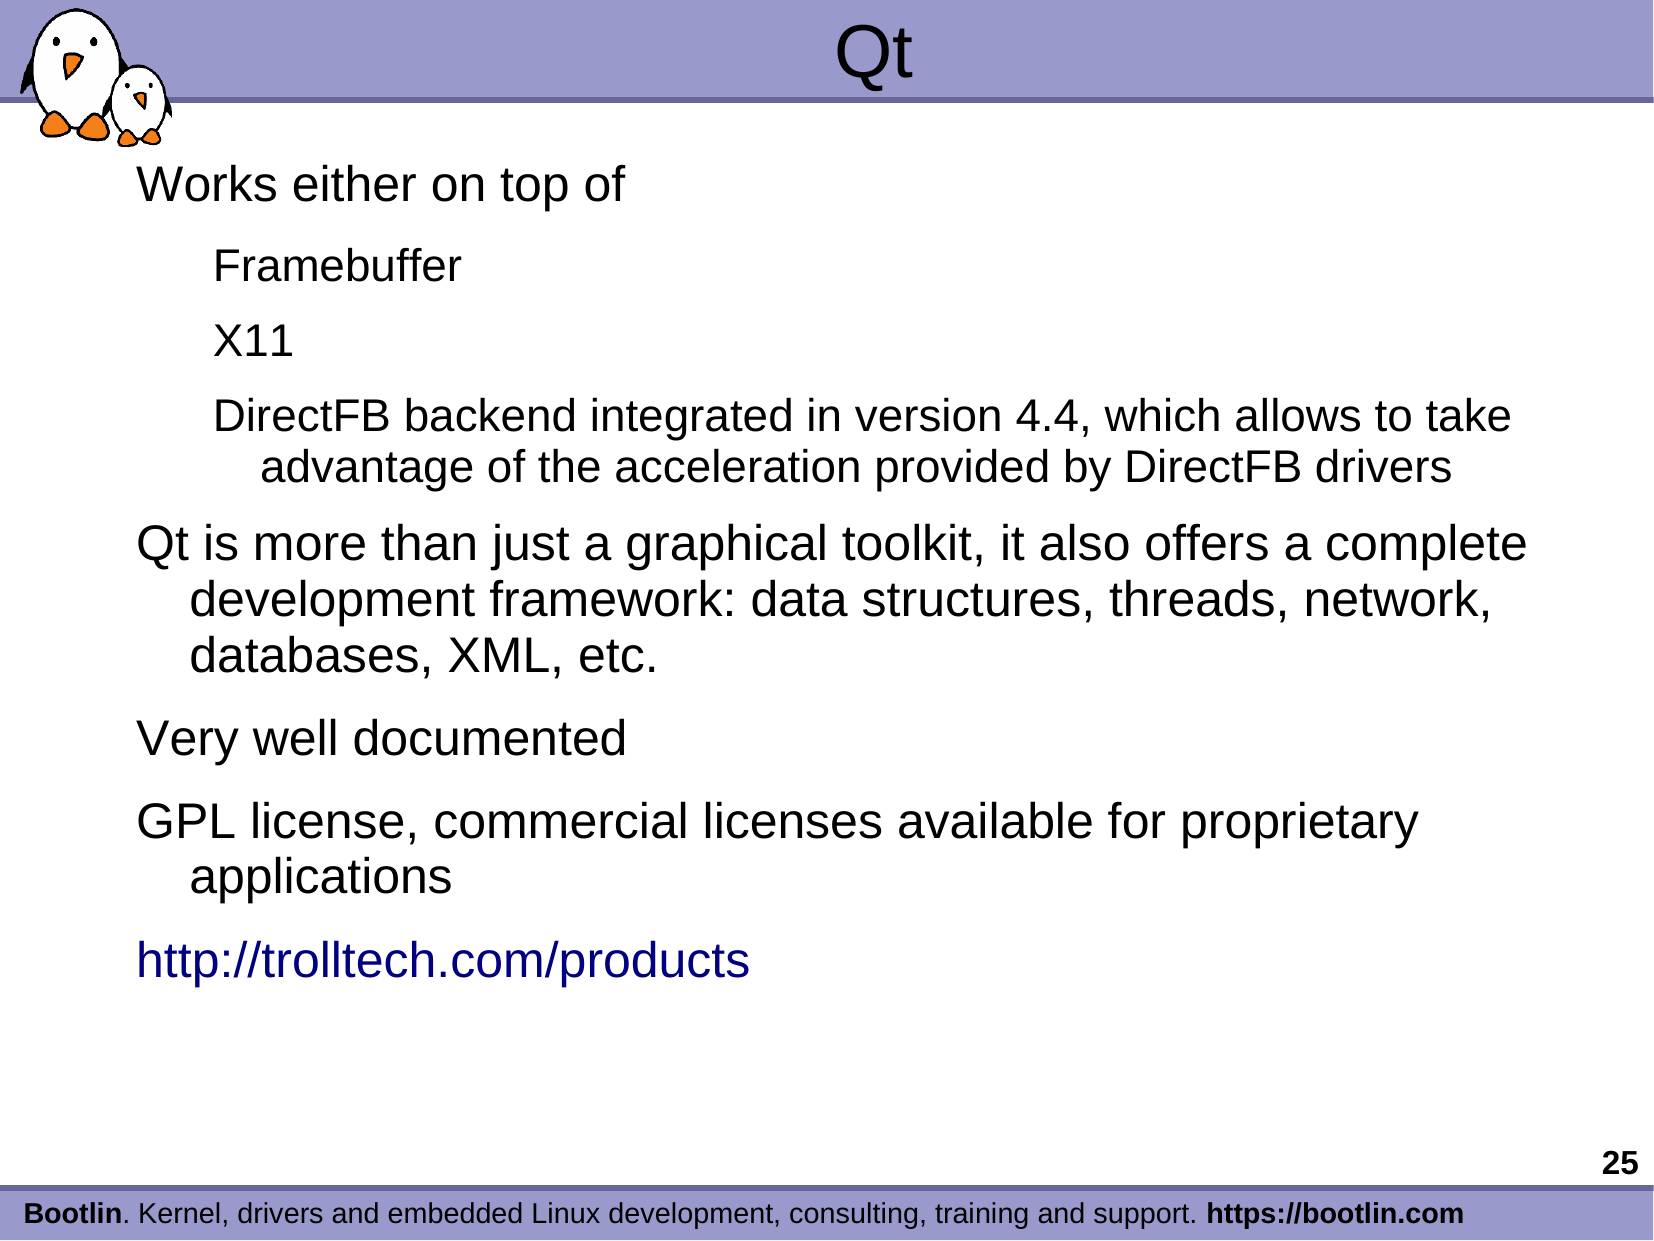

# Qt
Works either on top of
Framebuffer
X11
DirectFB backend integrated in version 4.4, which allows to take advantage of the acceleration provided by DirectFB drivers
Qt is more than just a graphical toolkit, it also offers a complete development framework: data structures, threads, network, databases, XML, etc.
Very well documented
GPL license, commercial licenses available for proprietary applications
http://trolltech.com/products